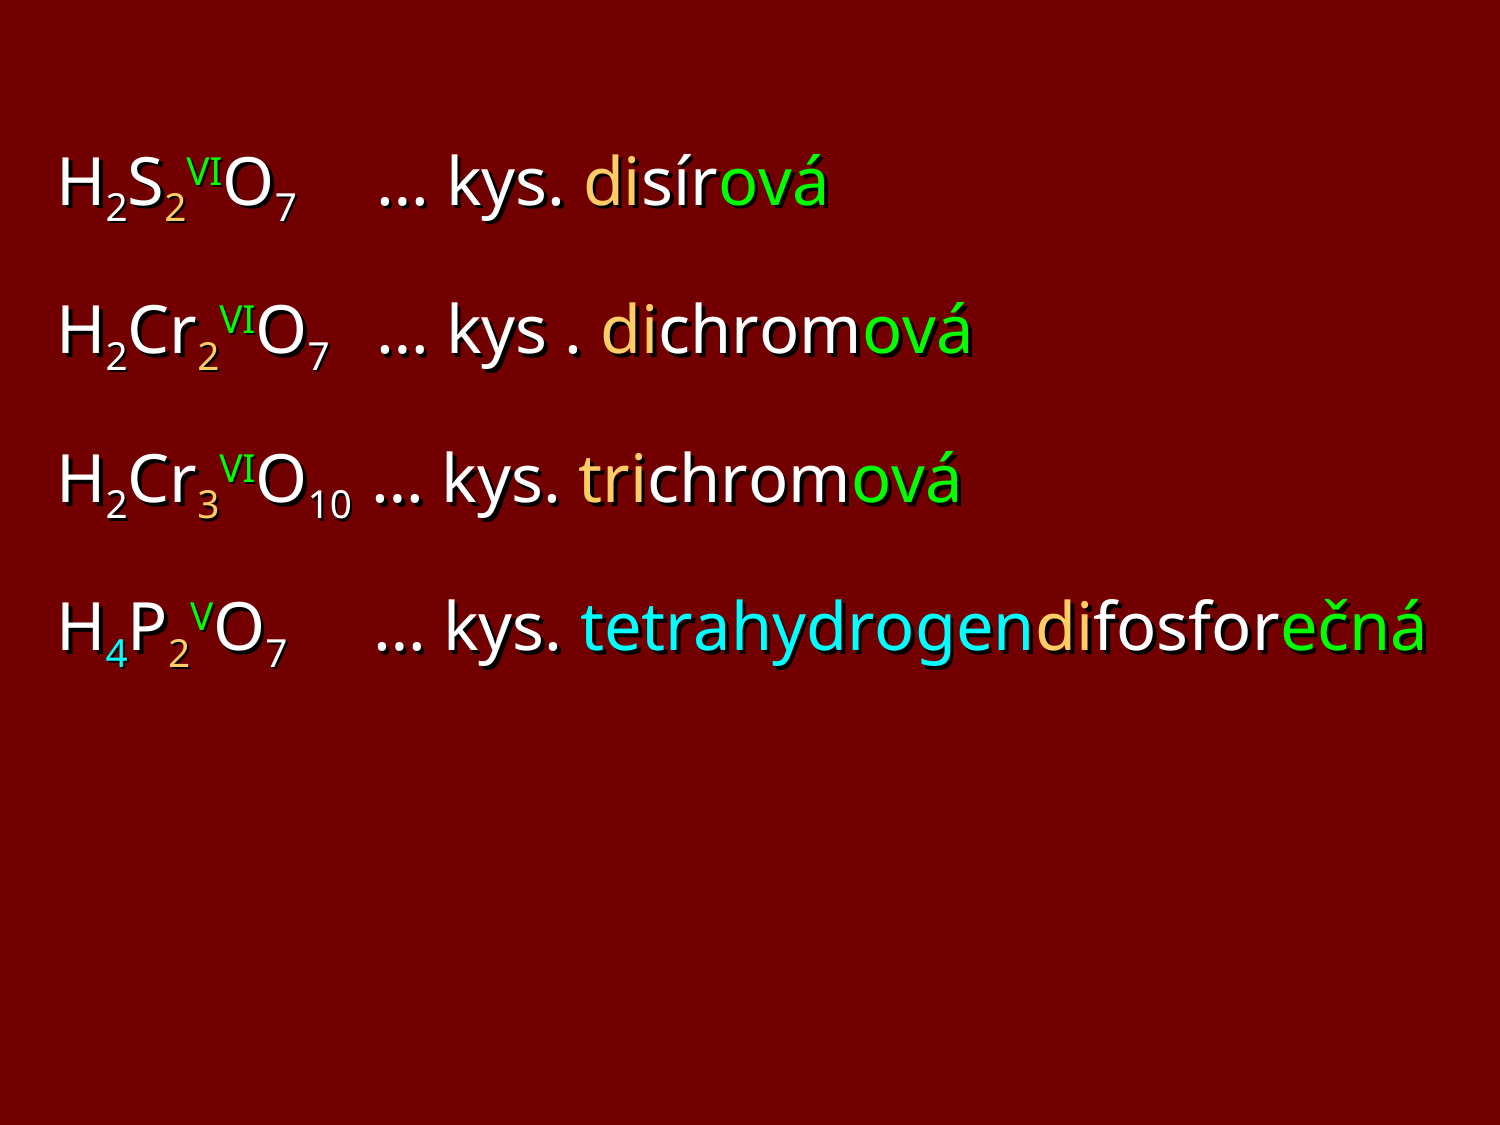

#
H2S2VIO7 	 … kys. disírová
H2Cr2VIO7	 … kys . dichromová
H2Cr3VIO10 … kys. trichromová
H4P2VO7 	 … kys. tetrahydrogendifosforečná